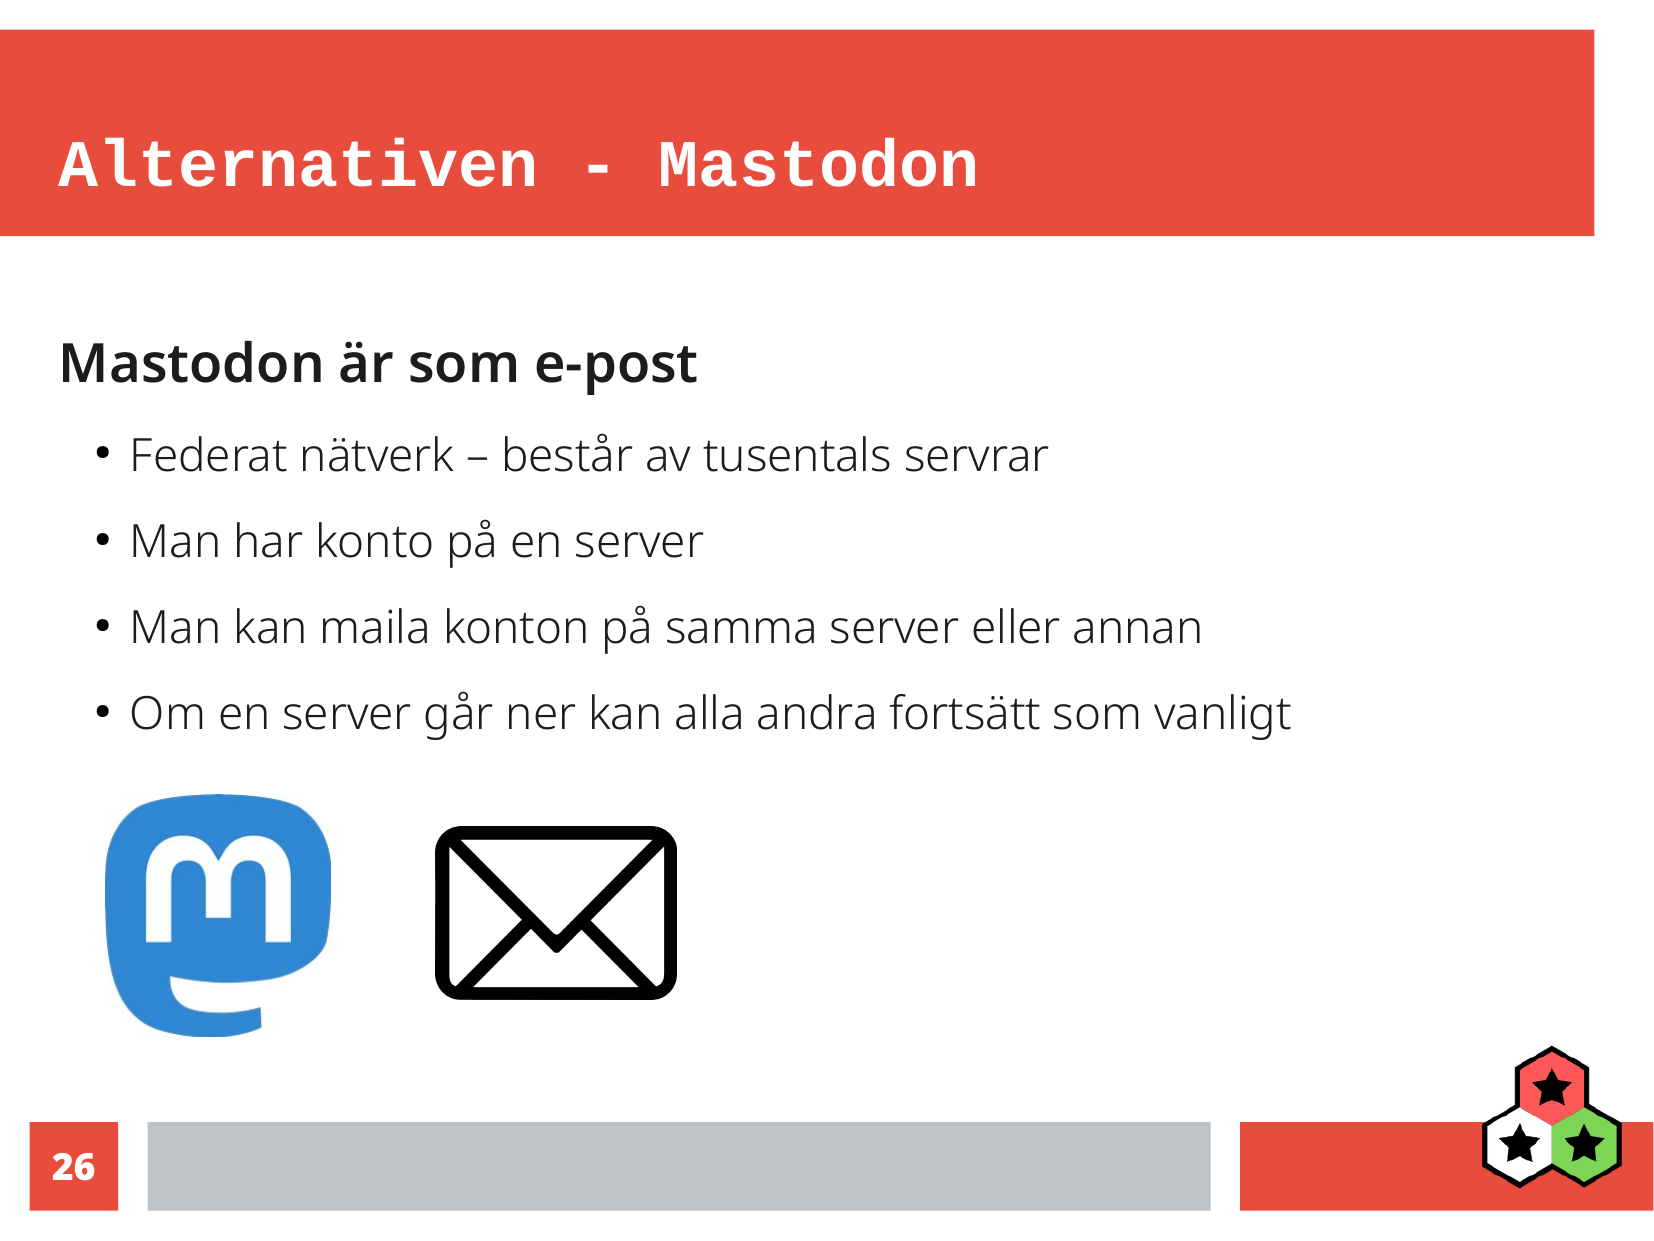

# Alternativen - Mastodon
Mastodon är som e-post
Federat nätverk – består av tusentals servrar
Man har konto på en server
Man kan maila konton på samma server eller annan
Om en server går ner kan alla andra fortsätt som vanligt
26